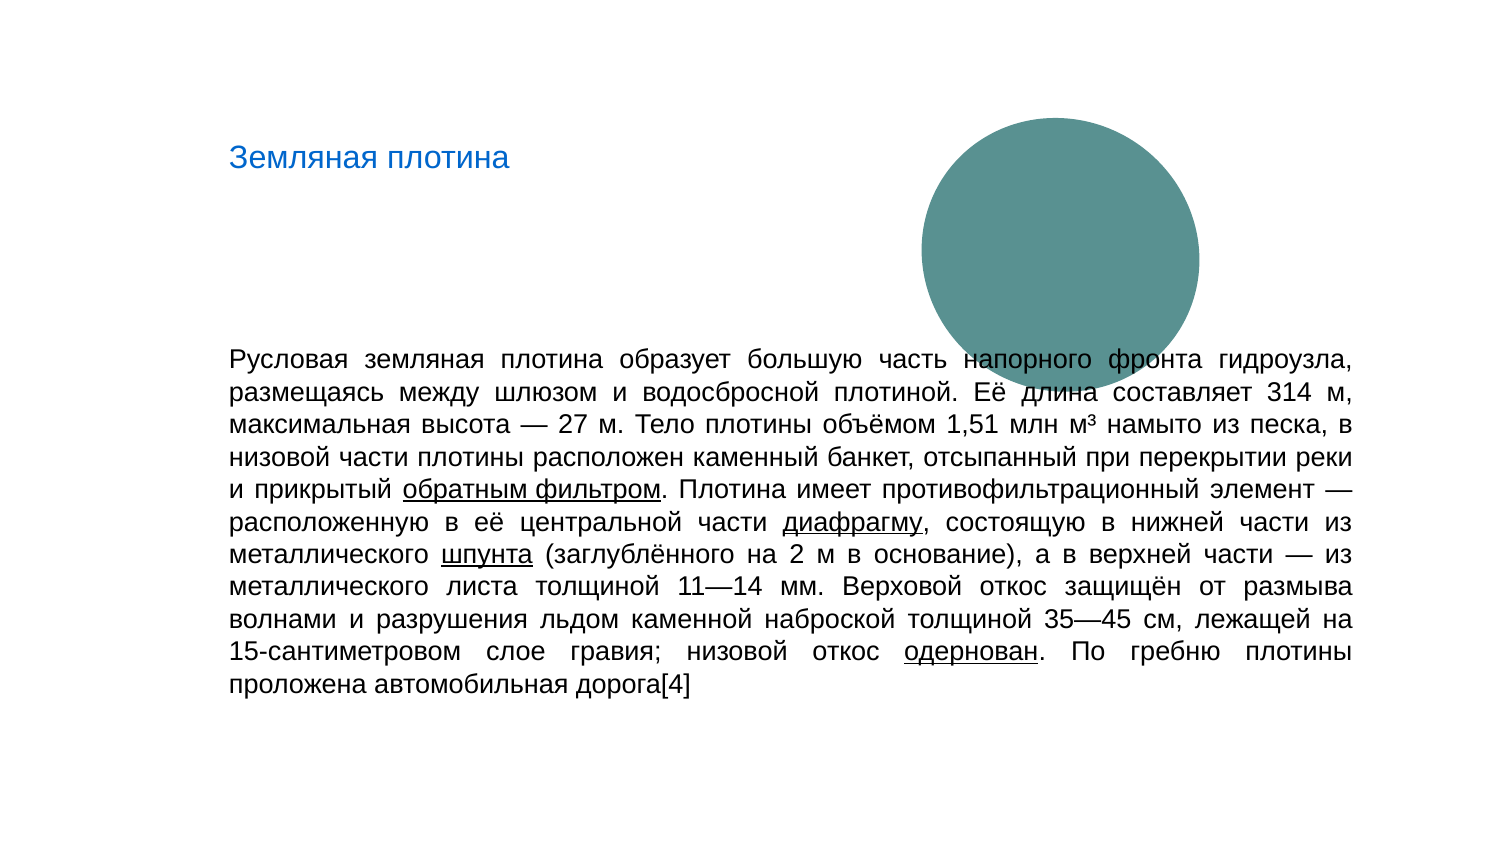

# Земляная плотина
Русловая земляная плотина образует большую часть напорного фронта гидроузла, размещаясь между шлюзом и водосбросной плотиной. Её длина составляет 314 м, максимальная высота — 27 м. Тело плотины объёмом 1,51 млн м³ намыто из песка, в низовой части плотины расположен каменный банкет, отсыпанный при перекрытии реки и прикрытый обратным фильтром. Плотина имеет противофильтрационный элемент — расположенную в её центральной части диафрагму, состоящую в нижней части из металлического шпунта (заглублённого на 2 м в основание), а в верхней части — из металлического листа толщиной 11—14 мм. Верховой откос защищён от размыва волнами и разрушения льдом каменной наброской толщиной 35—45 см, лежащей на 15-сантиметровом слое гравия; низовой откос одернован. По гребню плотины проложена автомобильная дорога[4]